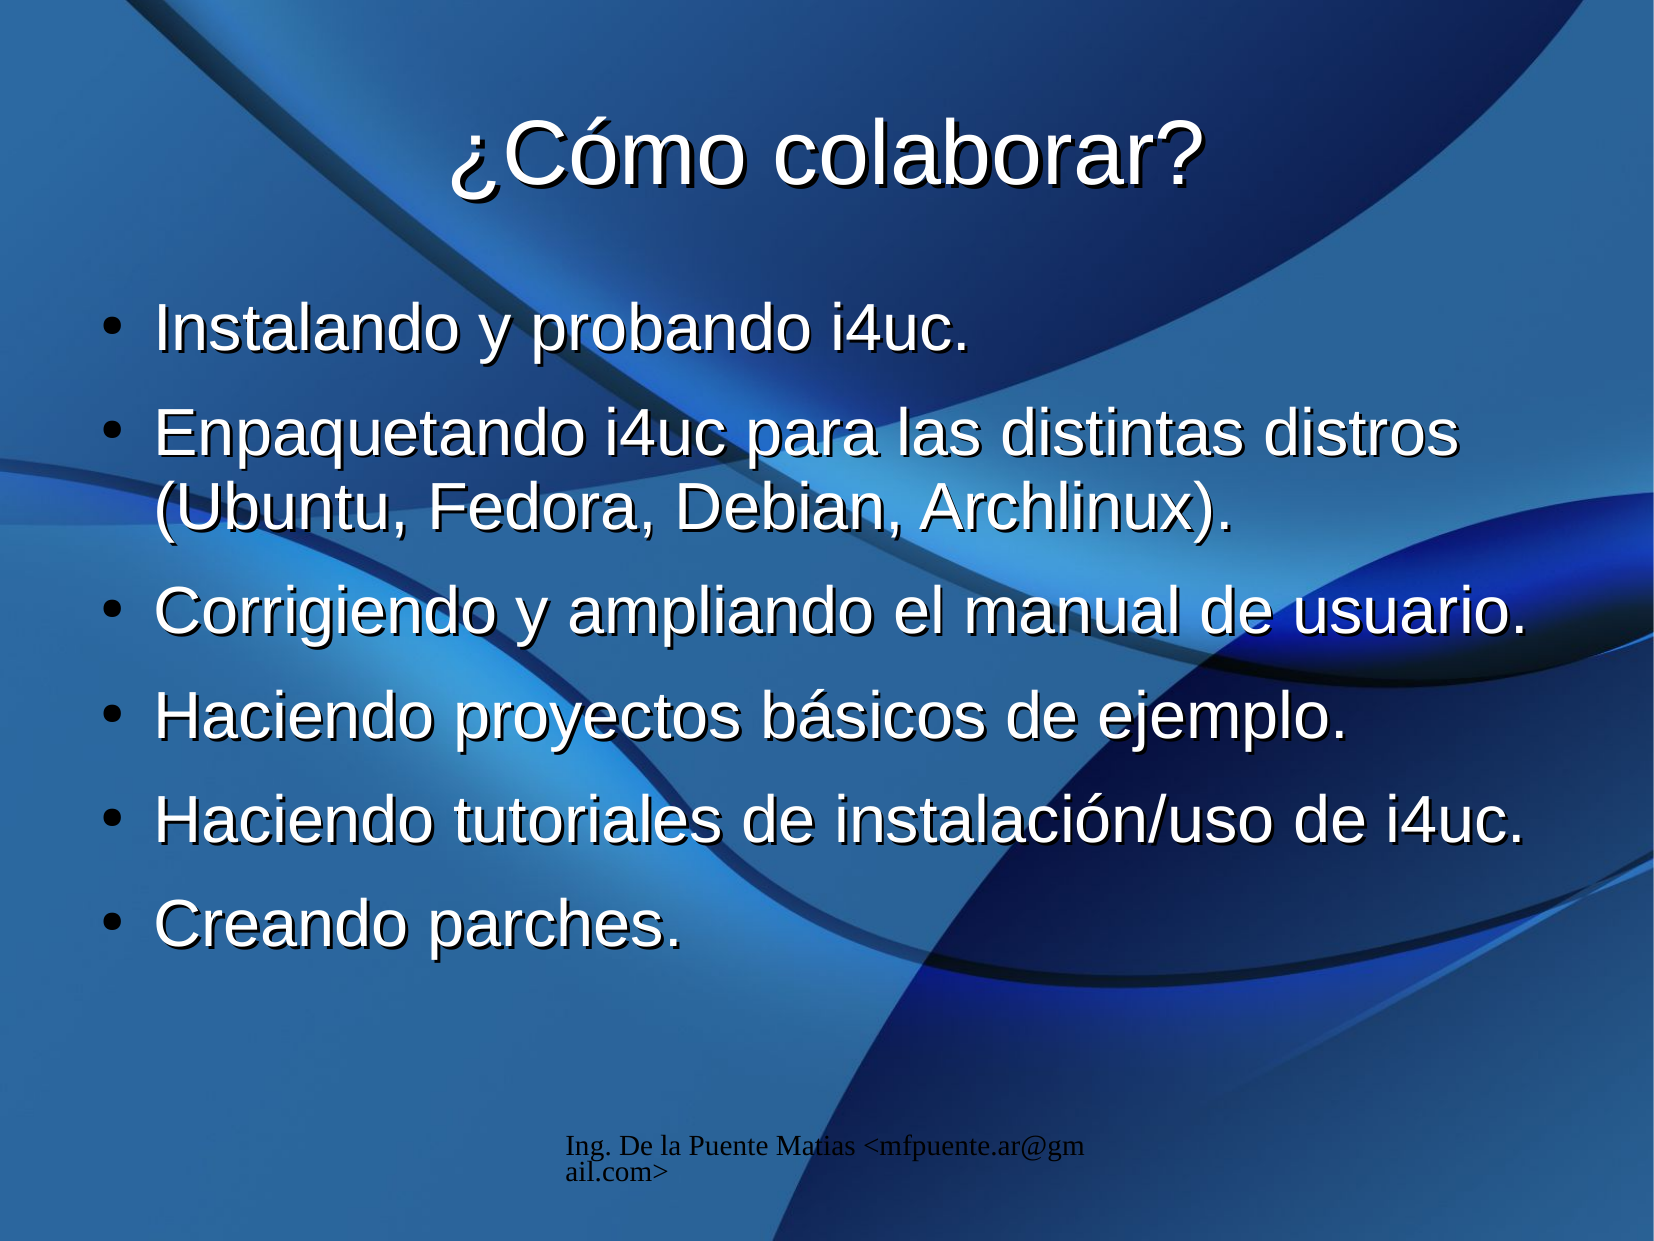

# ¿Cómo colaborar?
Instalando y probando i4uc.
Enpaquetando i4uc para las distintas distros (Ubuntu, Fedora, Debian, Archlinux).
Corrigiendo y ampliando el manual de usuario.
Haciendo proyectos básicos de ejemplo.
Haciendo tutoriales de instalación/uso de i4uc.
Creando parches.
Ing. De la Puente Matias <mfpuente.ar@gmail.com>